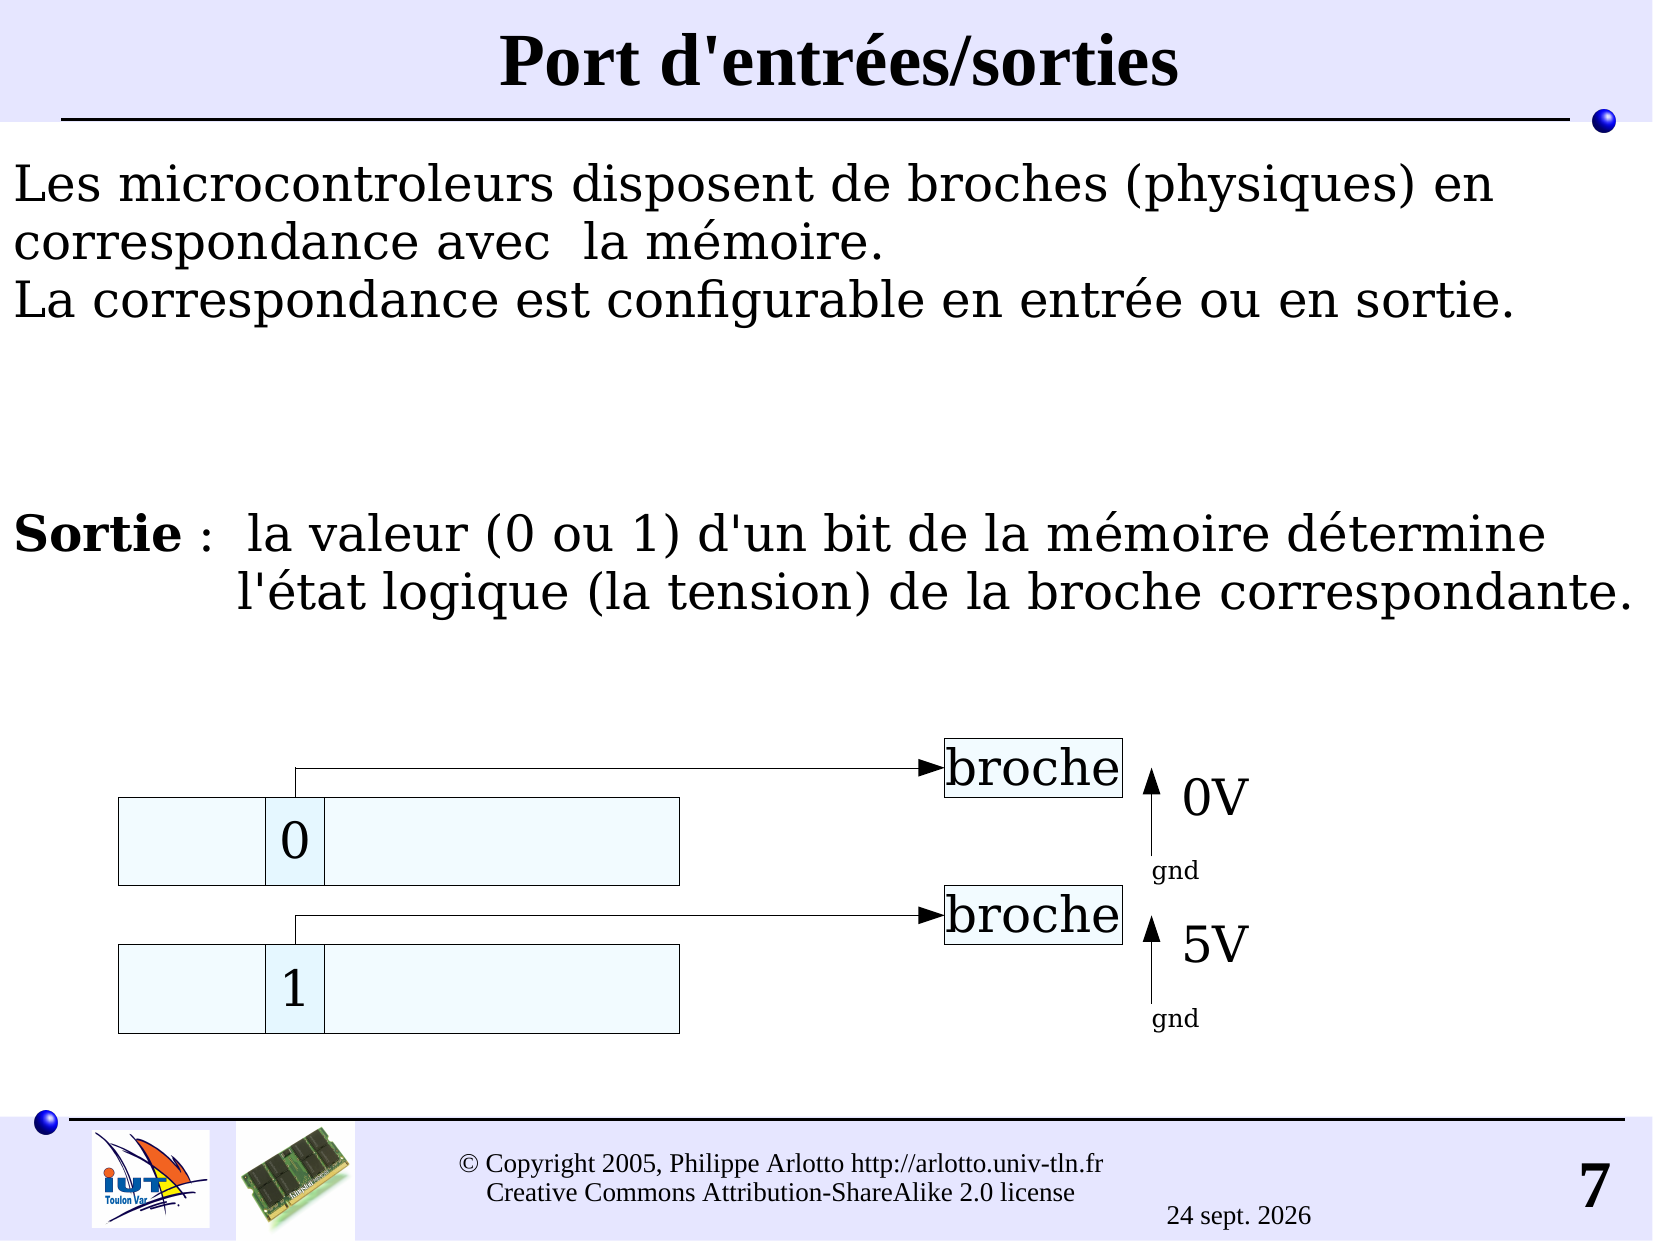

# Port d'entrées/sorties
Les microcontroleurs disposent de broches (physiques) en
correspondance avec la mémoire.
La correspondance est configurable en entrée ou en sortie.
Sortie : la valeur (0 ou 1) d'un bit de la mémoire détermine
 l'état logique (la tension) de la broche correspondante.
broche
0V
0
gnd
broche
5V
1
gnd